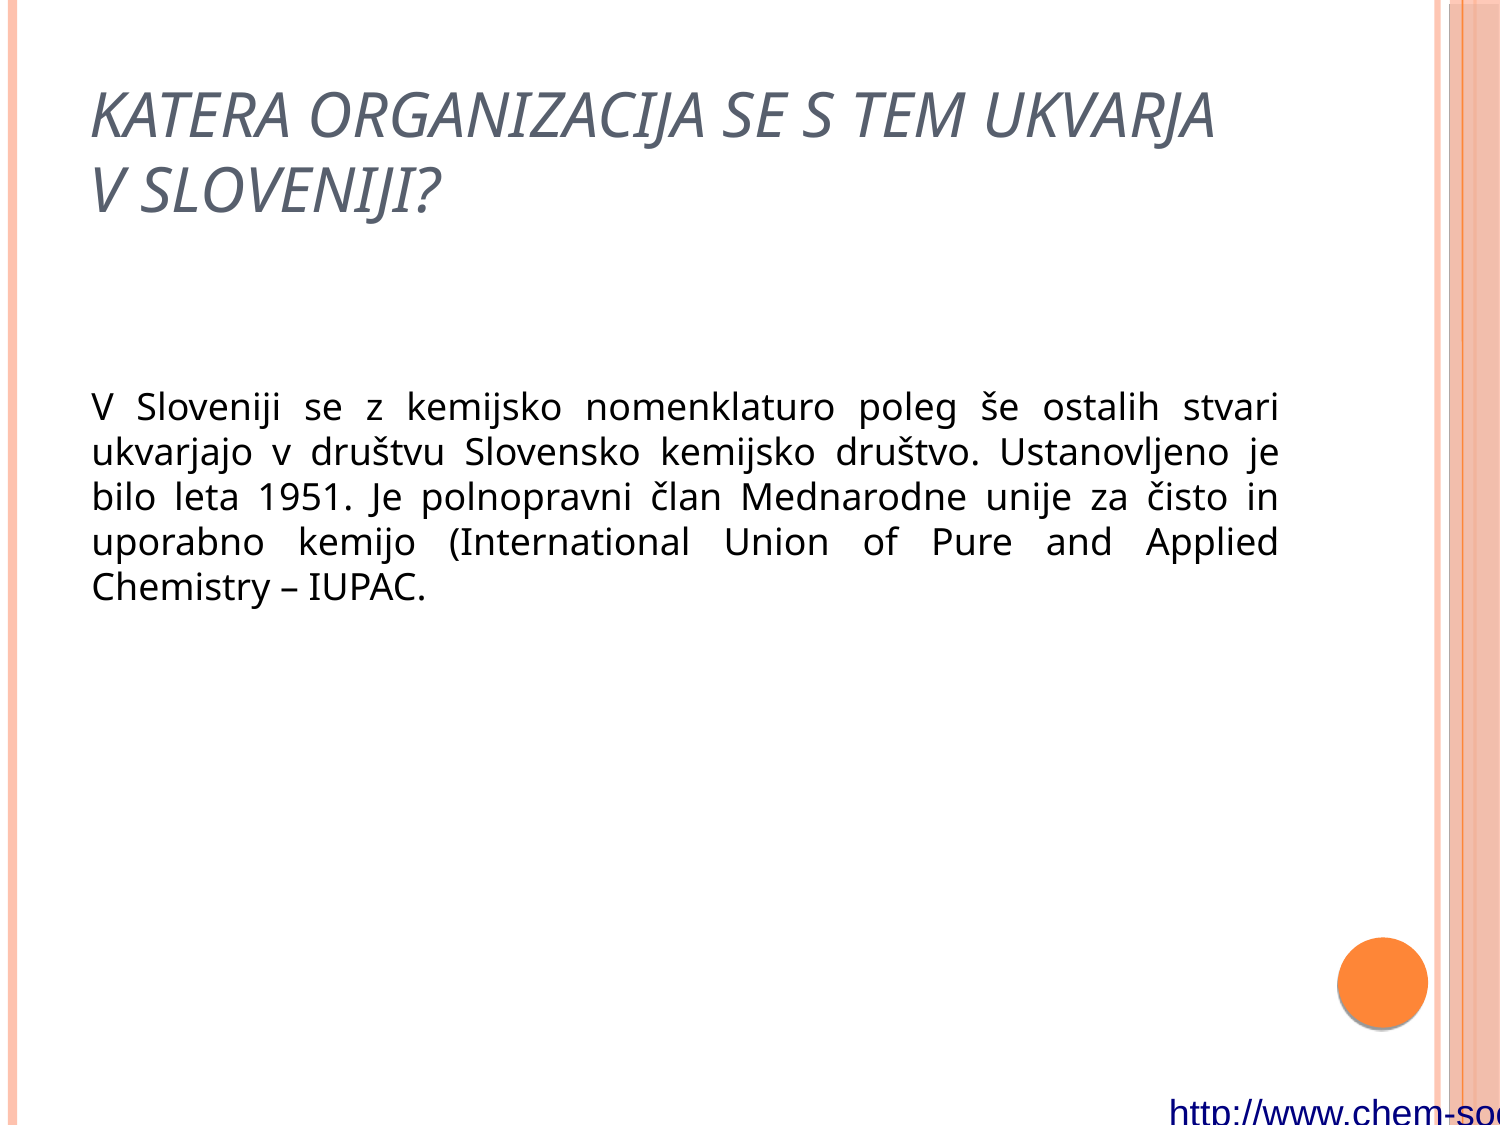

# Katera organizacija se s tem ukvarja v Sloveniji?
V Sloveniji se z kemijsko nomenklaturo poleg še ostalih stvari ukvarjajo v društvu Slovensko kemijsko društvo. Ustanovljeno je bilo leta 1951. Je polnopravni član Mednarodne unije za čisto in uporabno kemijo (International Union of Pure and Applied Chemistry – IUPAC.
http://www.chem-soc.si/